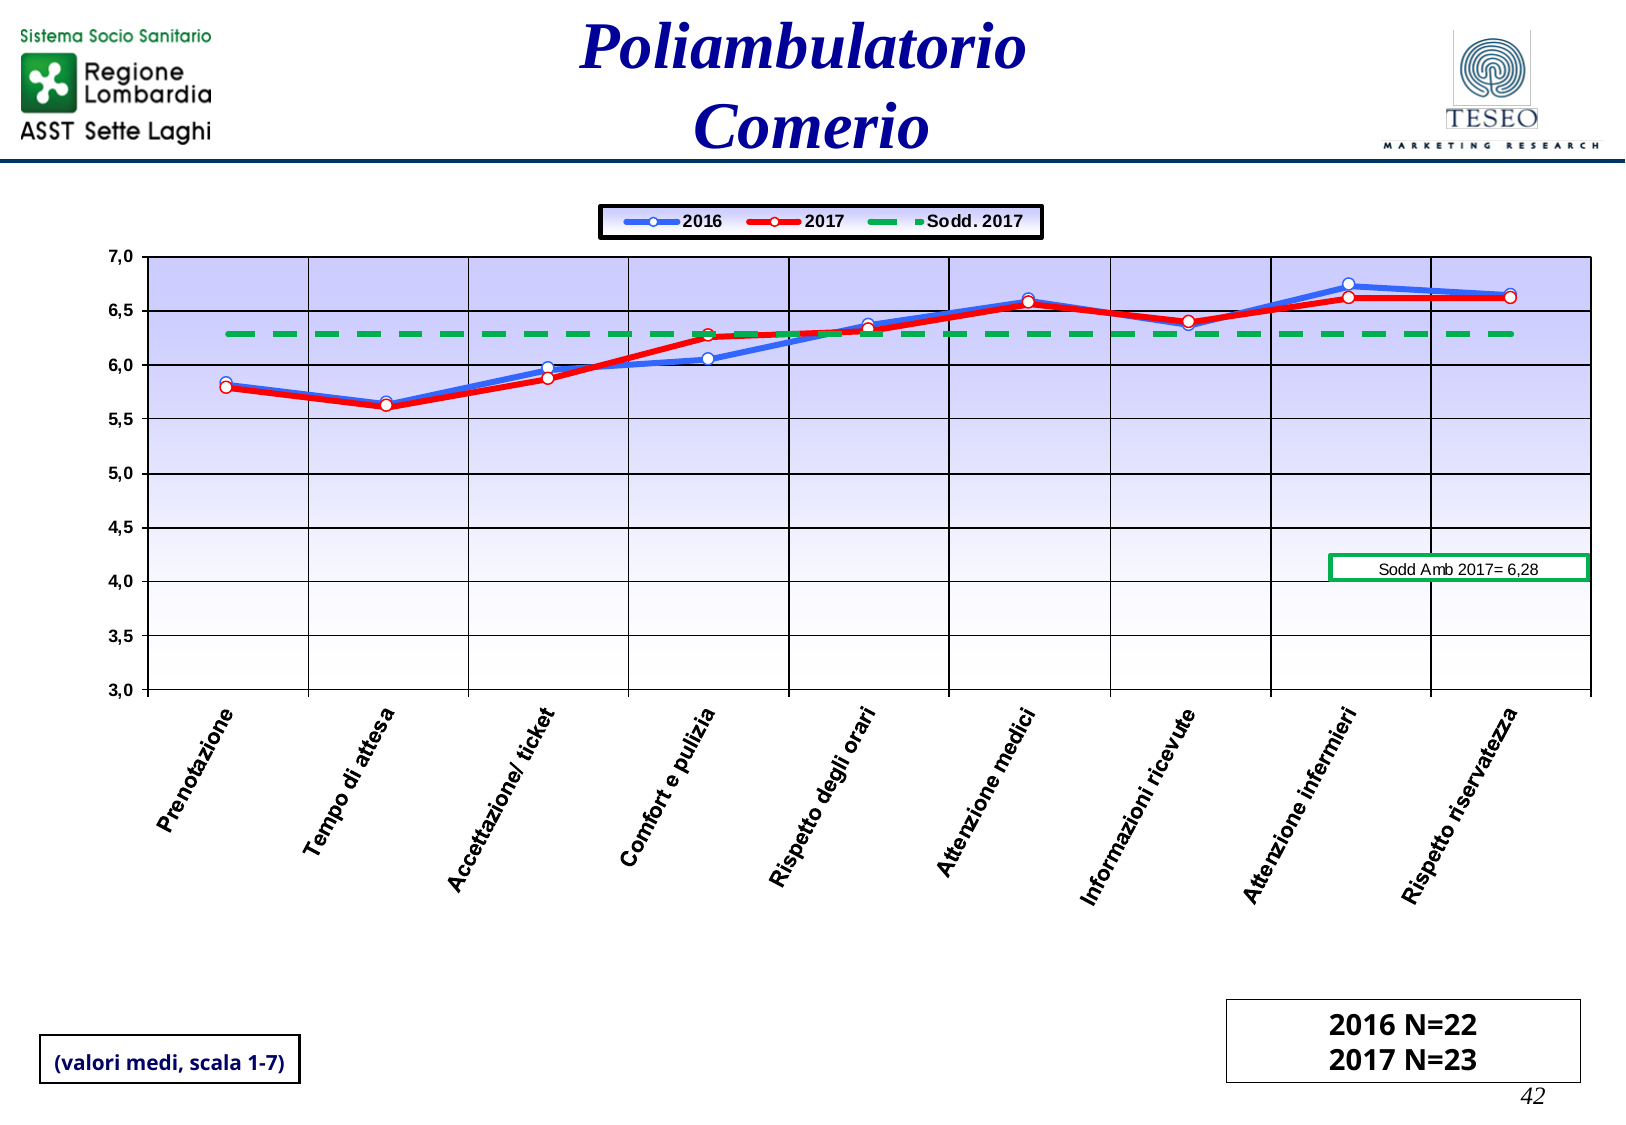

Poliambulatorio
Comerio
2016 N=22
2017 N=23
(valori medi, scala 1-7)